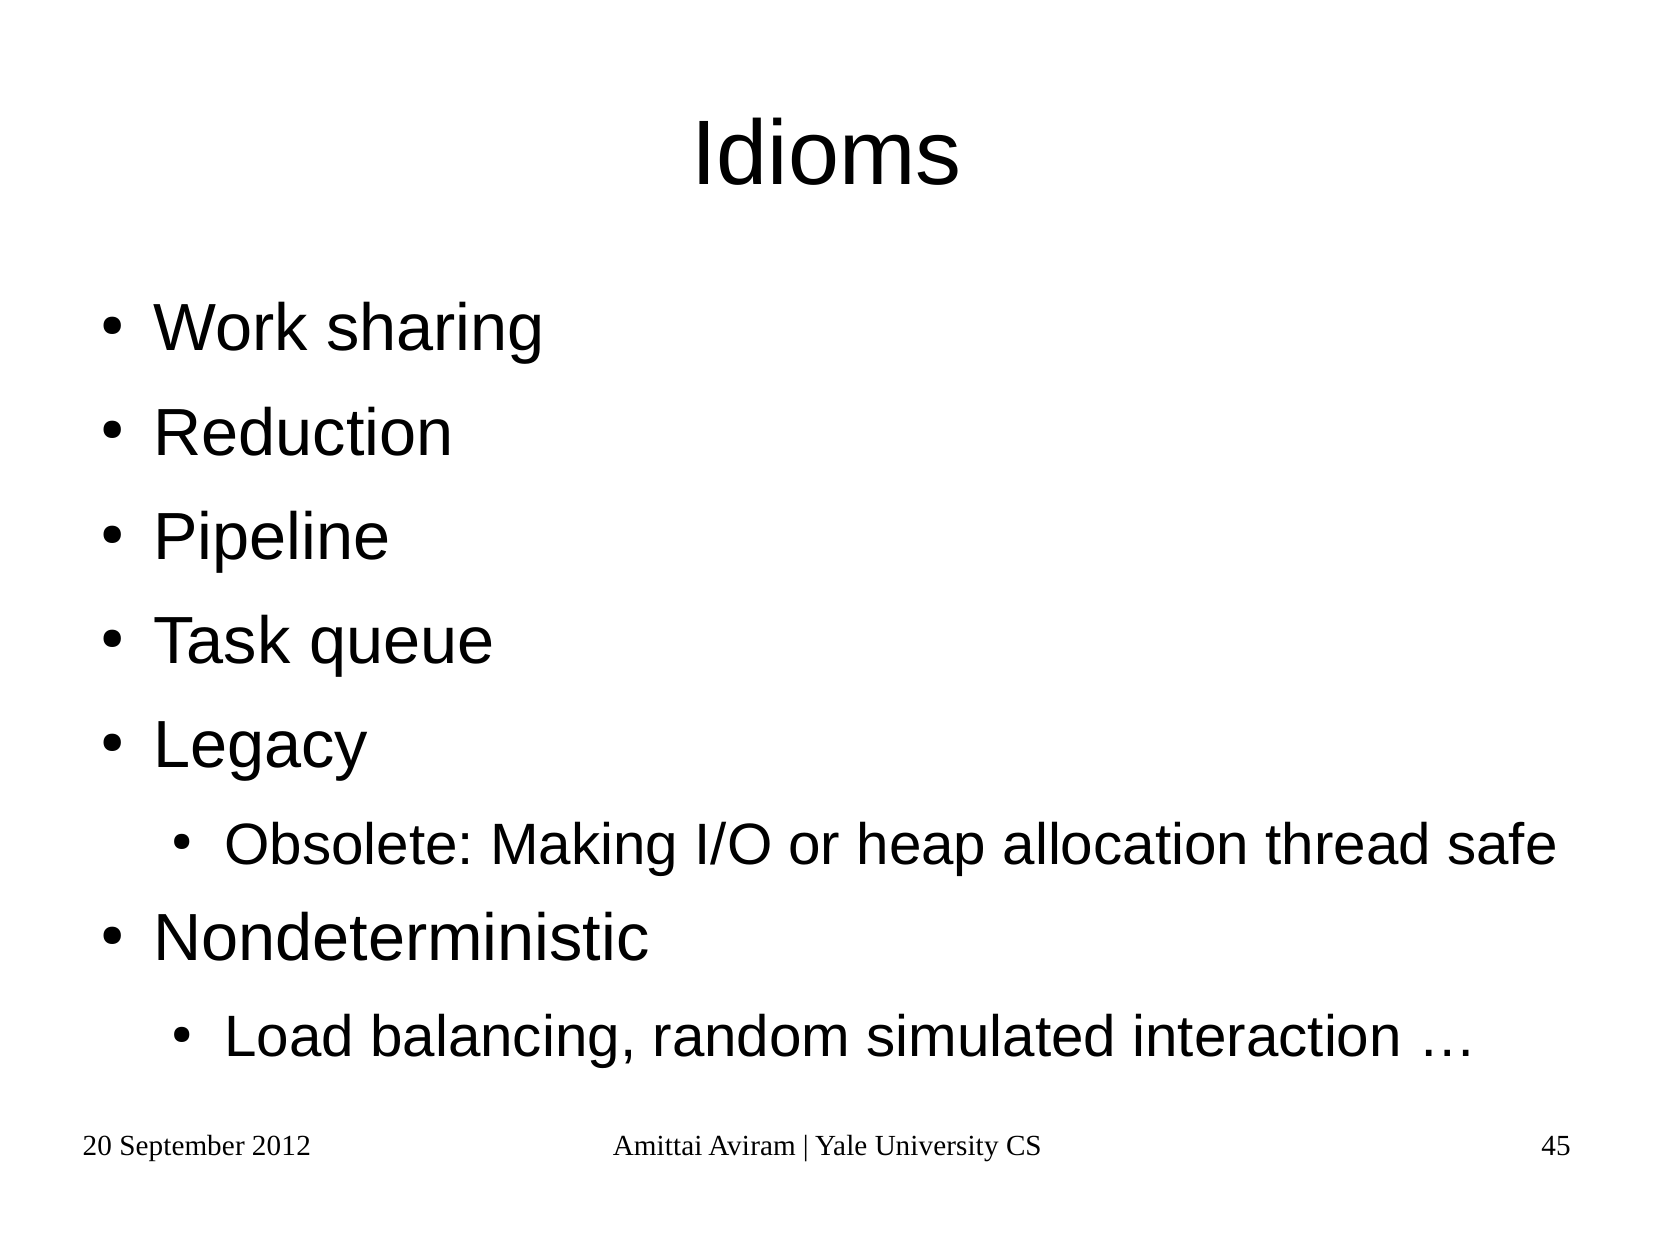

# Idioms
Work sharing
Reduction
Pipeline
Task queue
Legacy
Obsolete: Making I/O or heap allocation thread safe
Nondeterministic
Load balancing, random simulated interaction …
45